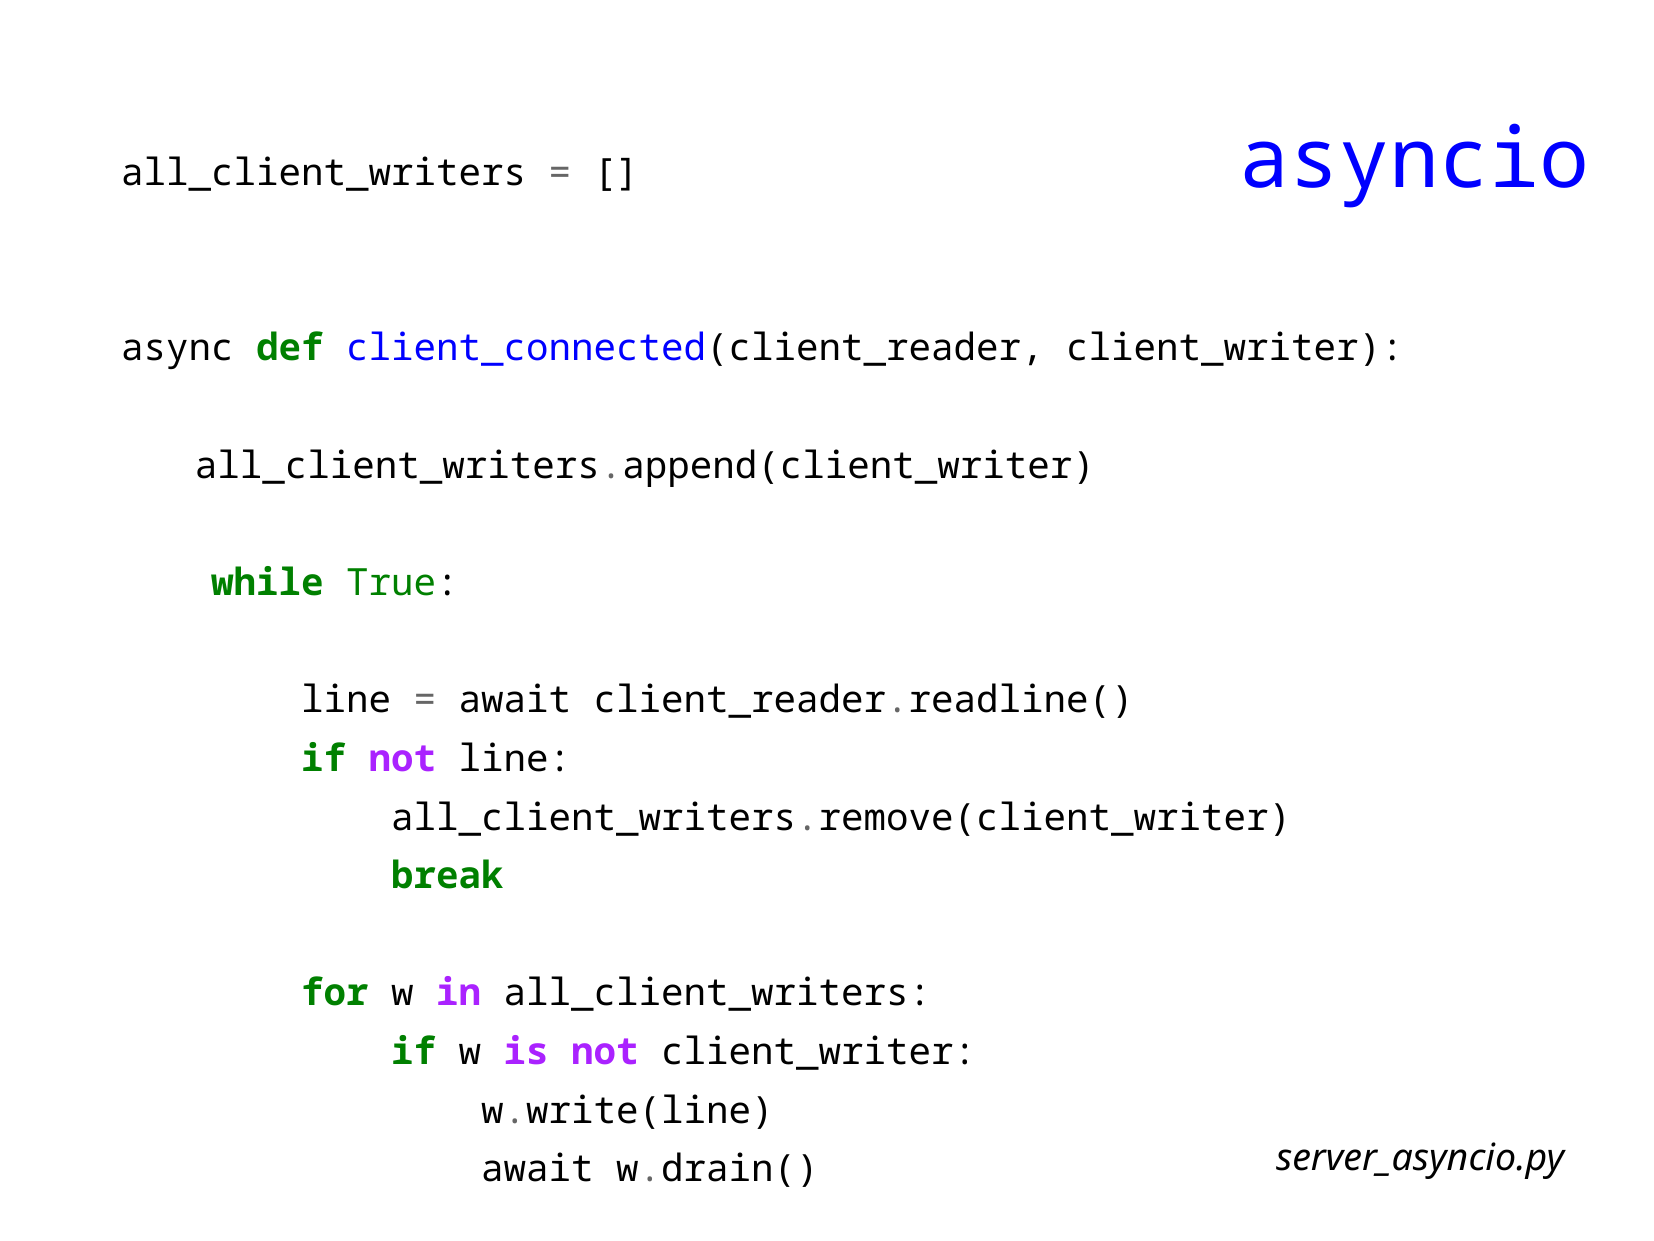

asyncio
all_client_writers = []
async def client_connected(client_reader, client_writer):
	all_client_writers.append(client_writer)
 while True:
 line = await client_reader.readline()
 if not line:
 all_client_writers.remove(client_writer)
 break
 for w in all_client_writers:
 if w is not client_writer:
 w.write(line)
 await w.drain()
loop = asyncio.get_event_loop()
server = asyncio.start_server(client_connected, host='localhost', port=4567)
loop.run_until_complete(server)
loop.run_forever()
server_asyncio.py